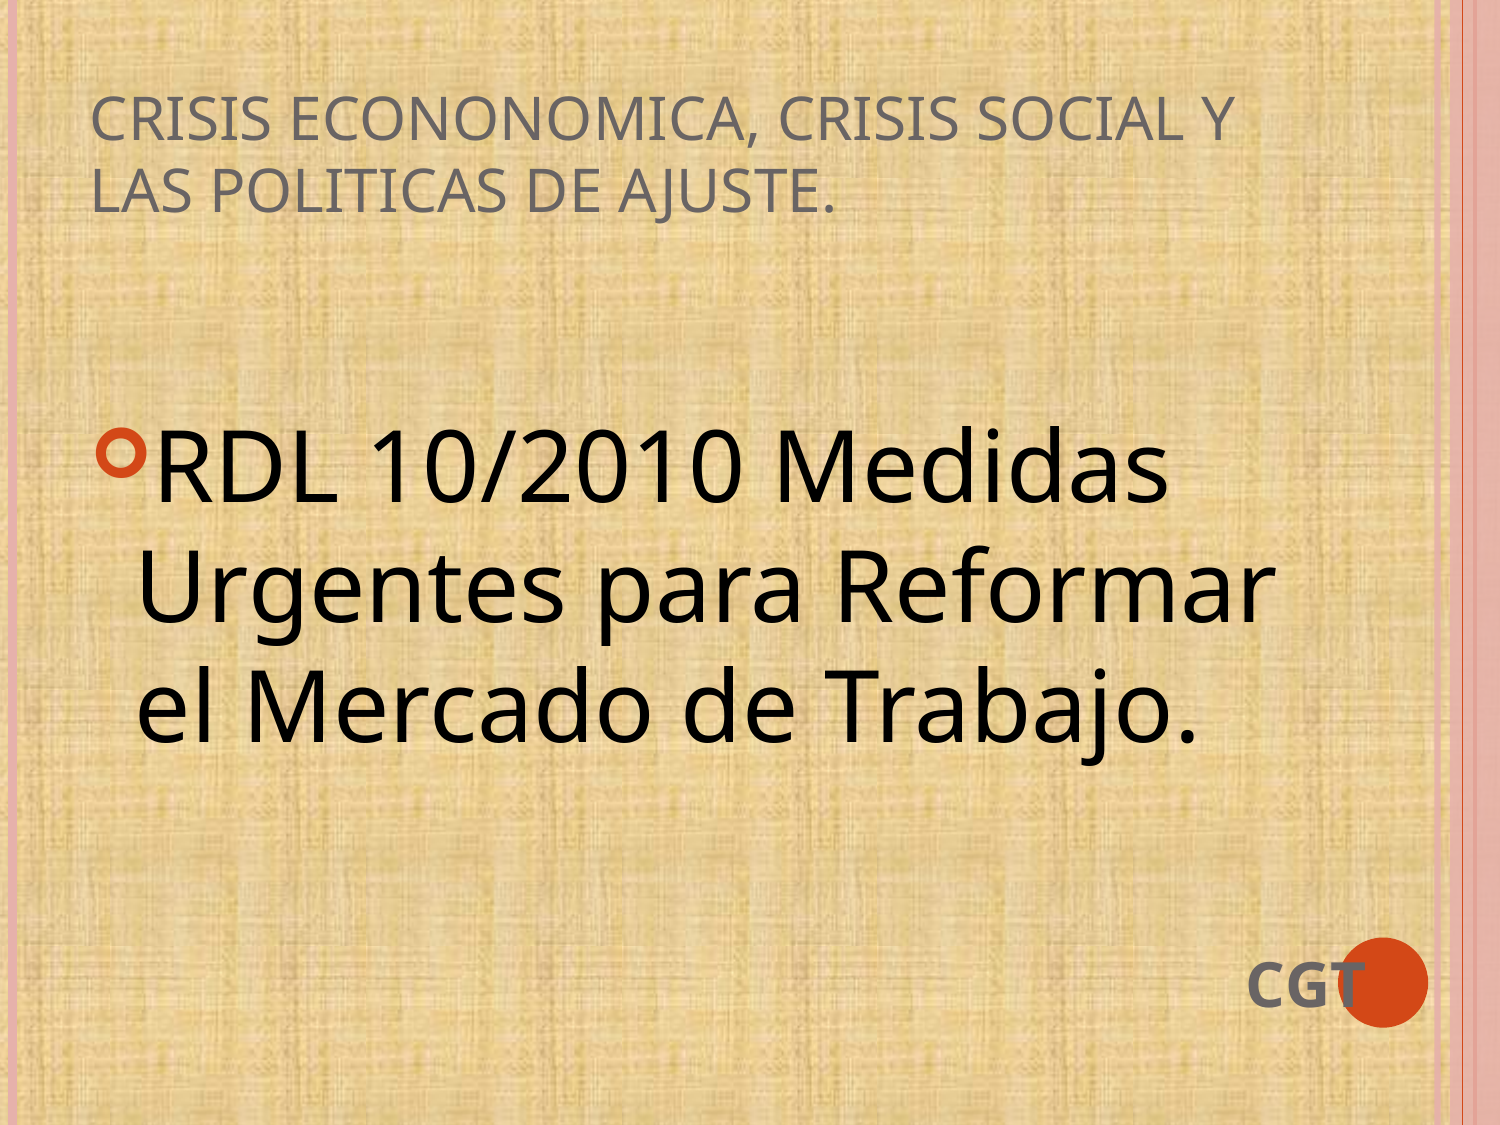

# CRISIS ECONONOMICA, CRISIS SOCIAL Y LAS POLITICAS DE AJUSTE.
RDL 10/2010 Medidas Urgentes para Reformar el Mercado de Trabajo.
CGT